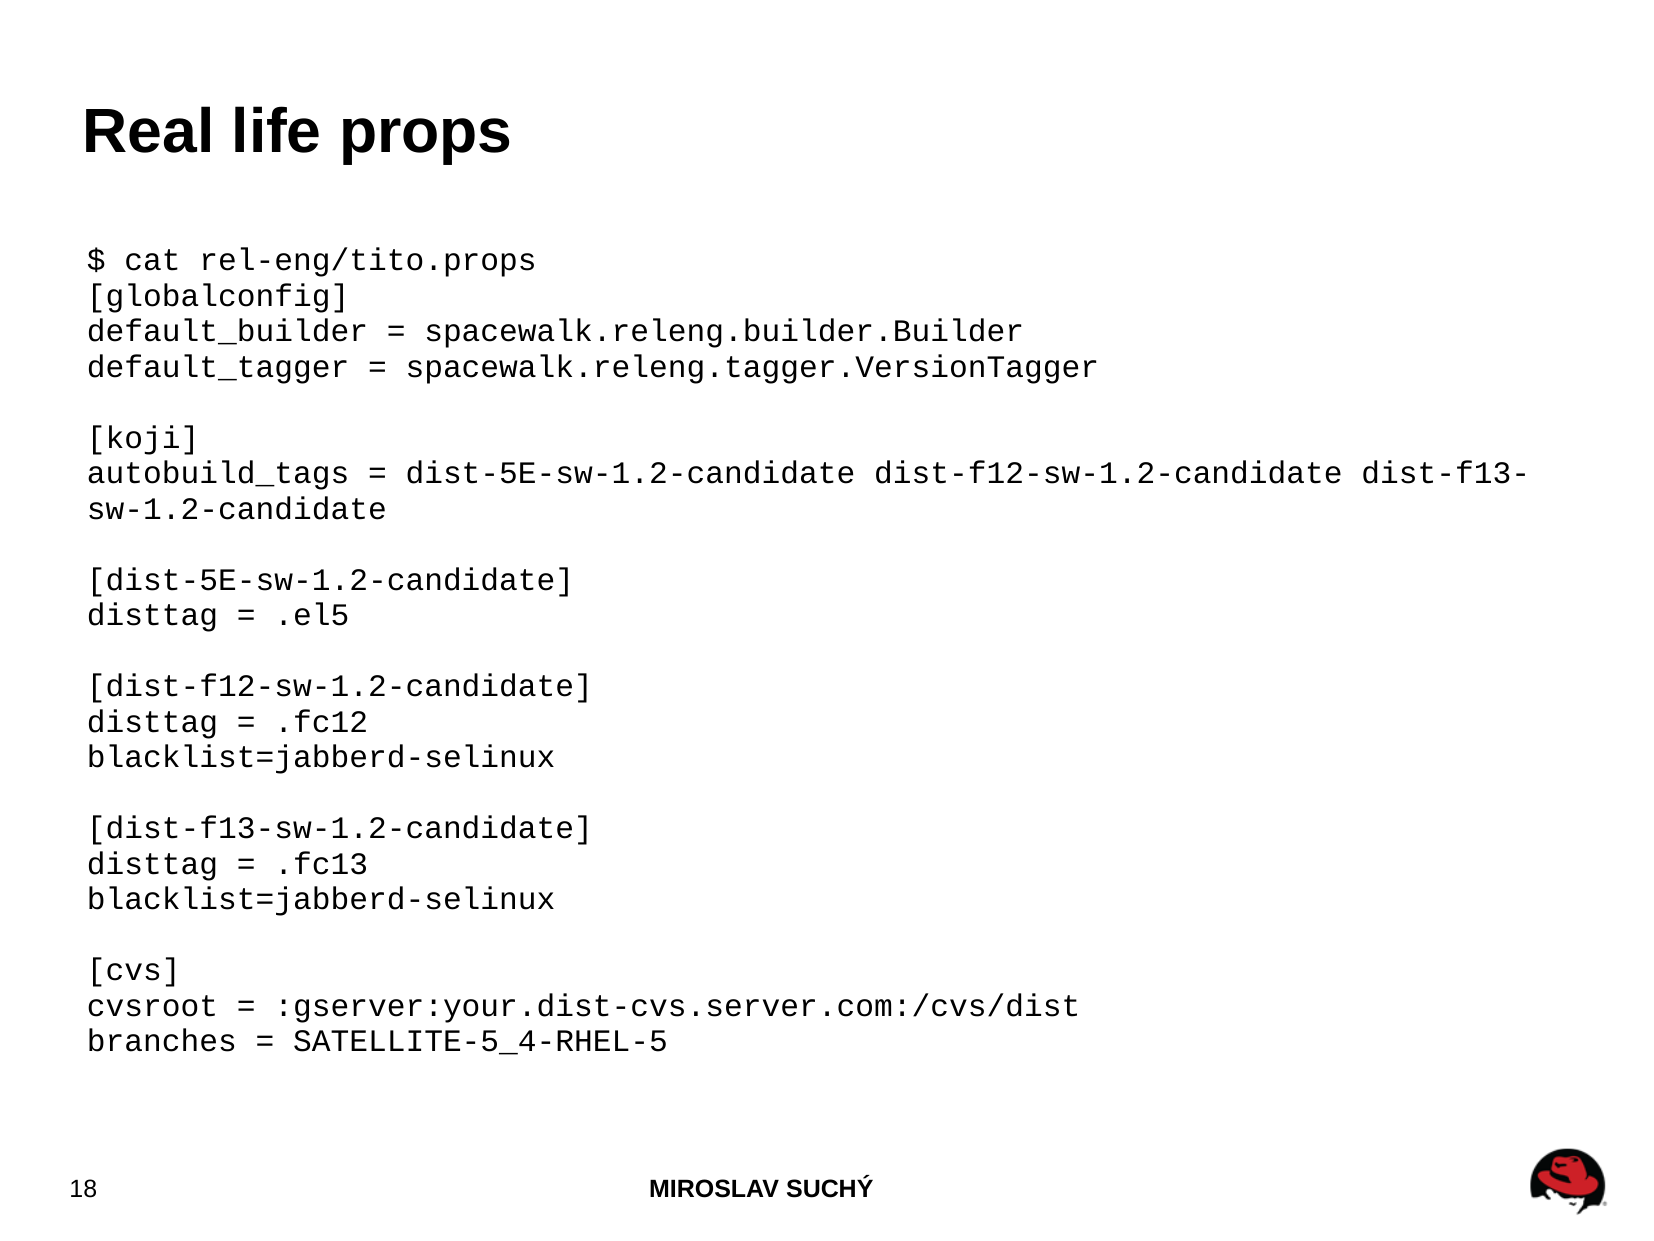

# Real life props
$ cat rel-eng/tito.props
[globalconfig]
default_builder = spacewalk.releng.builder.Builder
default_tagger = spacewalk.releng.tagger.VersionTagger
[koji]
autobuild_tags = dist-5E-sw-1.2-candidate dist-f12-sw-1.2-candidate dist-f13-sw-1.2-candidate
[dist-5E-sw-1.2-candidate]
disttag = .el5
[dist-f12-sw-1.2-candidate]
disttag = .fc12
blacklist=jabberd-selinux
[dist-f13-sw-1.2-candidate]
disttag = .fc13
blacklist=jabberd-selinux
[cvs]
cvsroot = :gserver:your.dist-cvs.server.com:/cvs/dist
branches = SATELLITE-5_4-RHEL-5